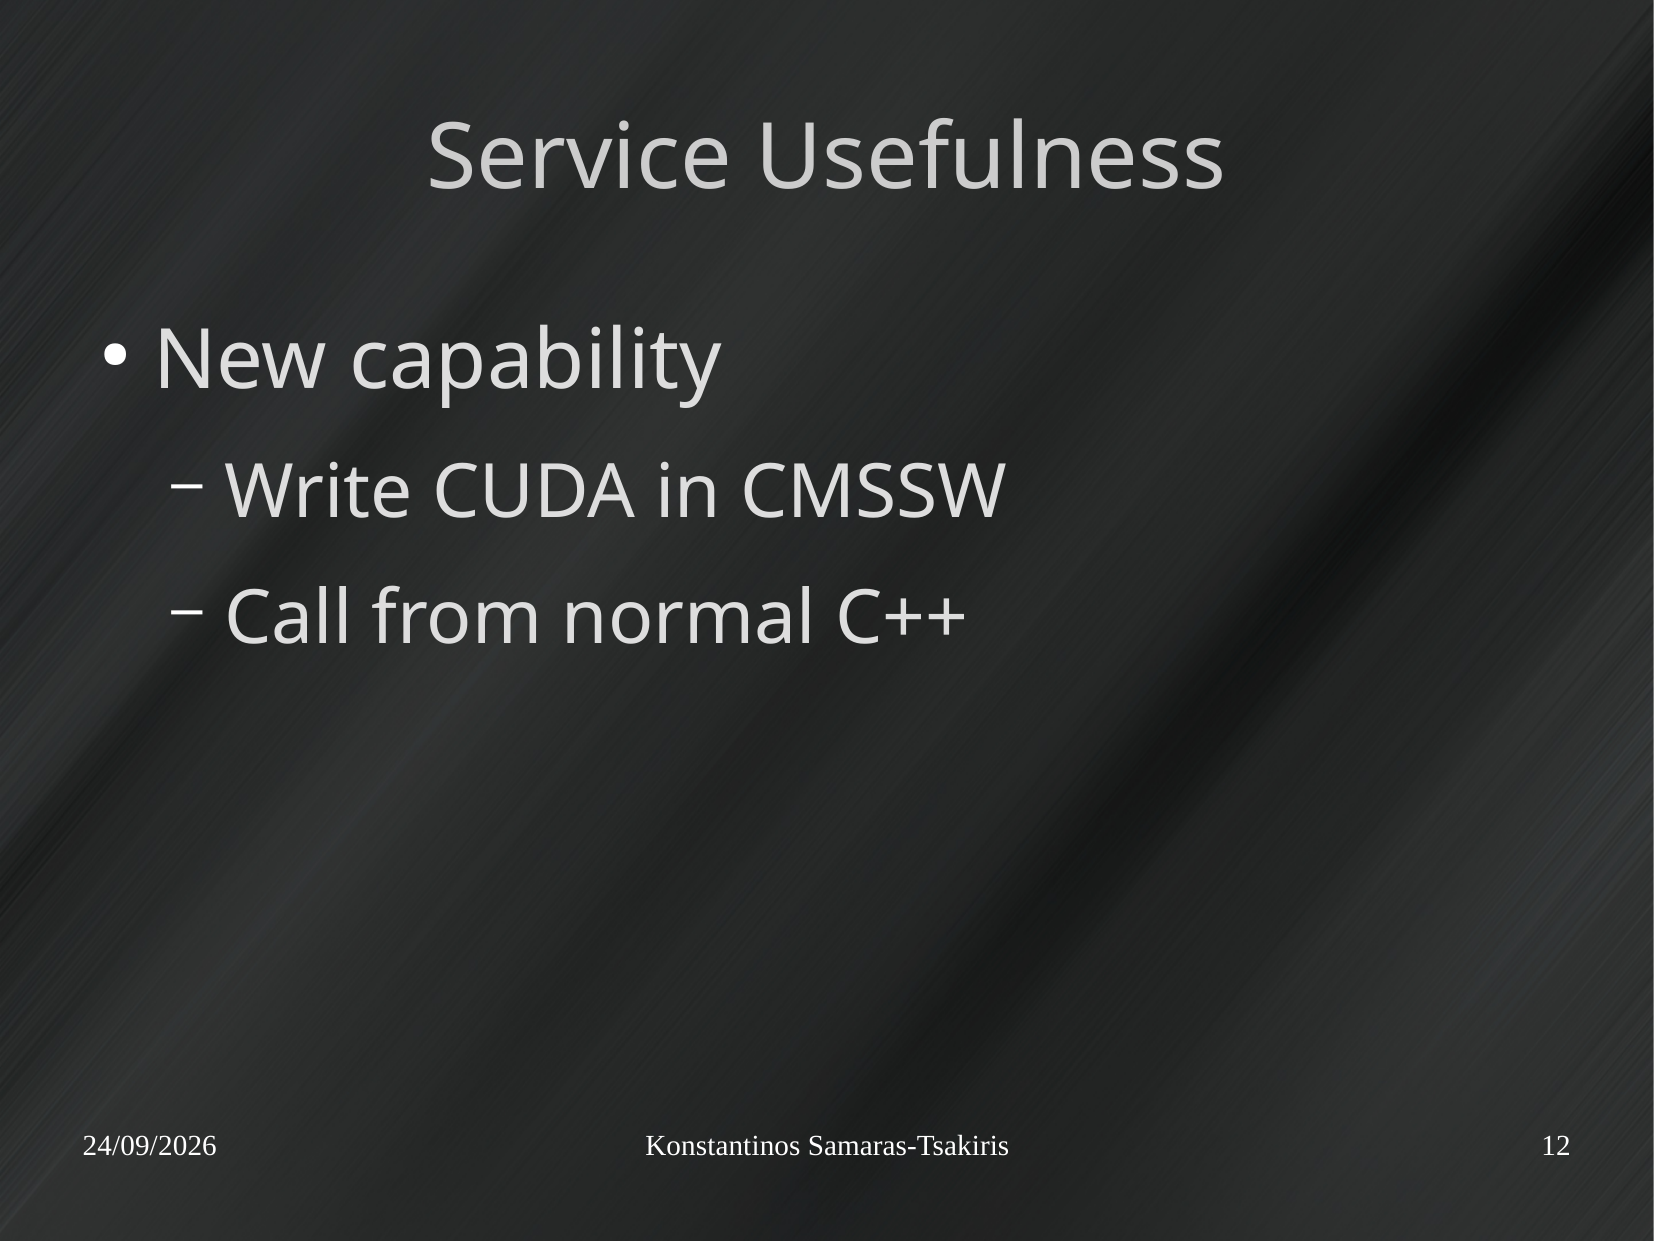

# Service Usefulness
New capability
Write CUDA in CMSSW
Call from normal C++
Konstantinos Samaras-Tsakiris
12